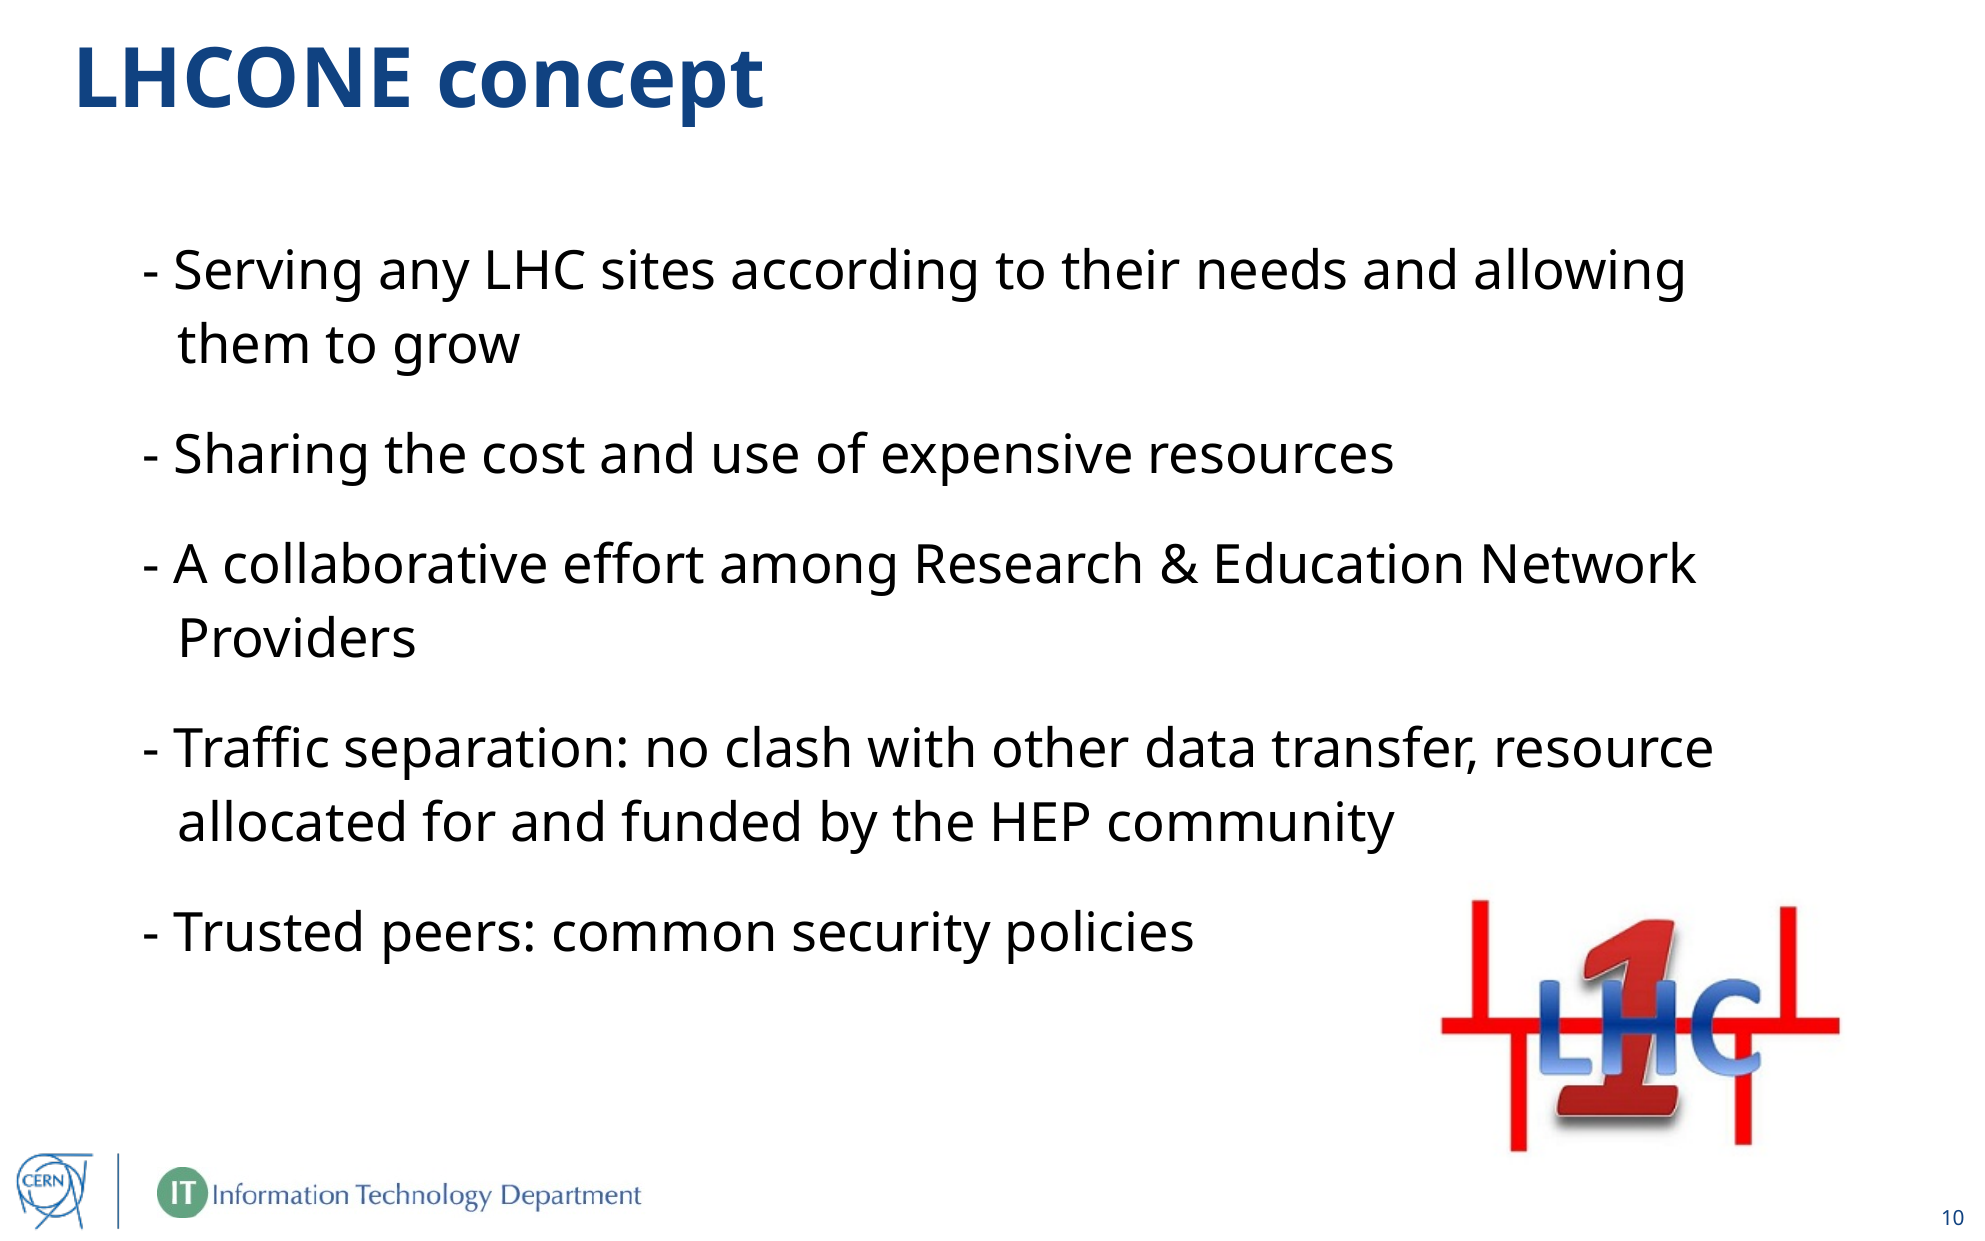

# LHCONE concept
- Serving any LHC sites according to their needs and allowing them to grow
- Sharing the cost and use of expensive resources
- A collaborative effort among Research & Education Network Providers
- Traffic separation: no clash with other data transfer, resource allocated for and funded by the HEP community
- Trusted peers: common security policies